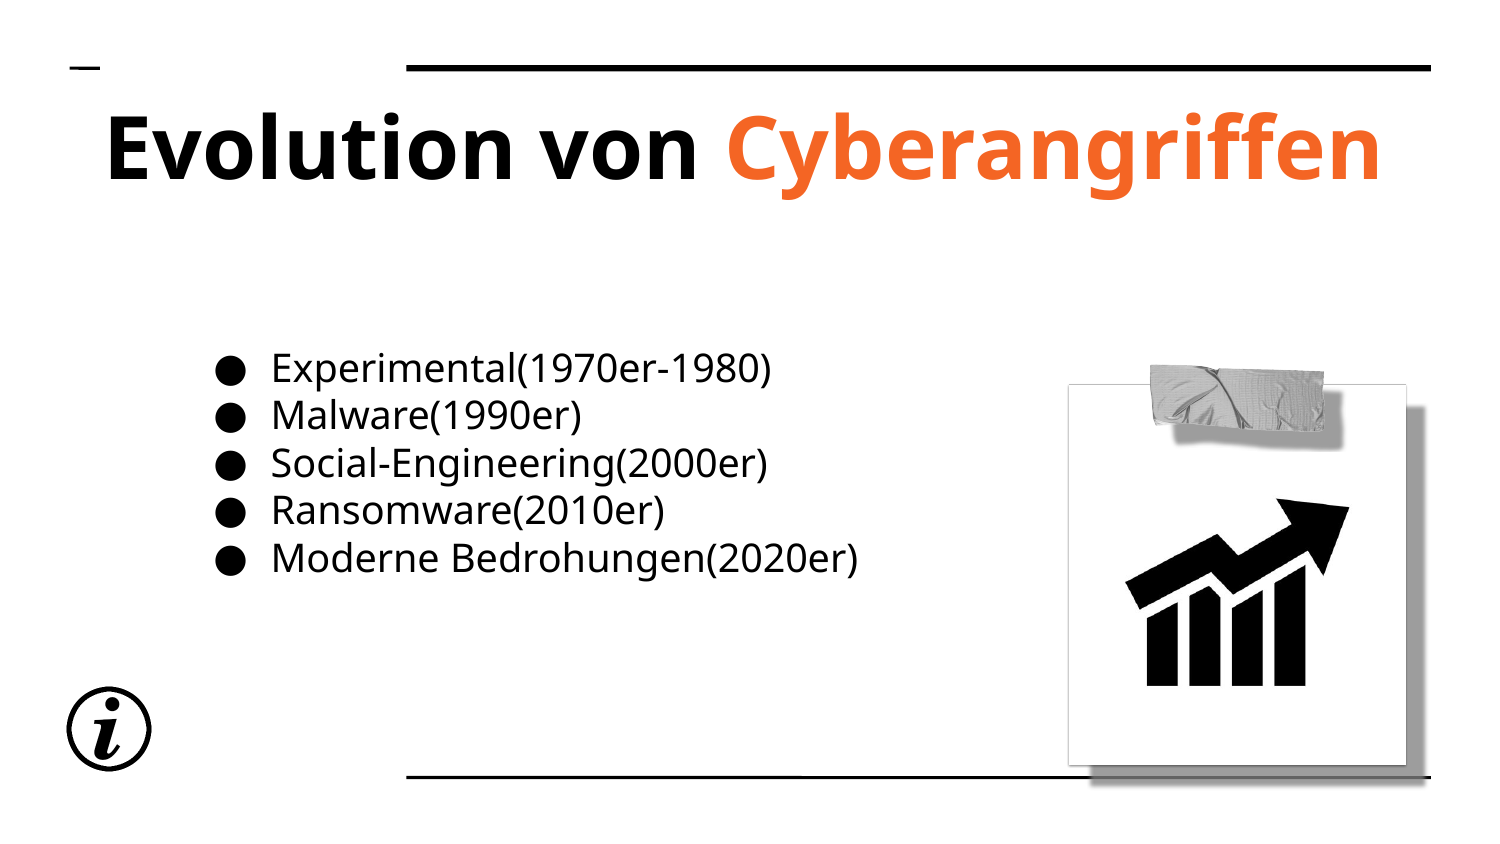

# Evolution von Cyberangriffen
Experimental(1970er-1980)
Malware(1990er)
Social-Engineering(2000er)
Ransomware(2010er)
Moderne Bedrohungen(2020er)